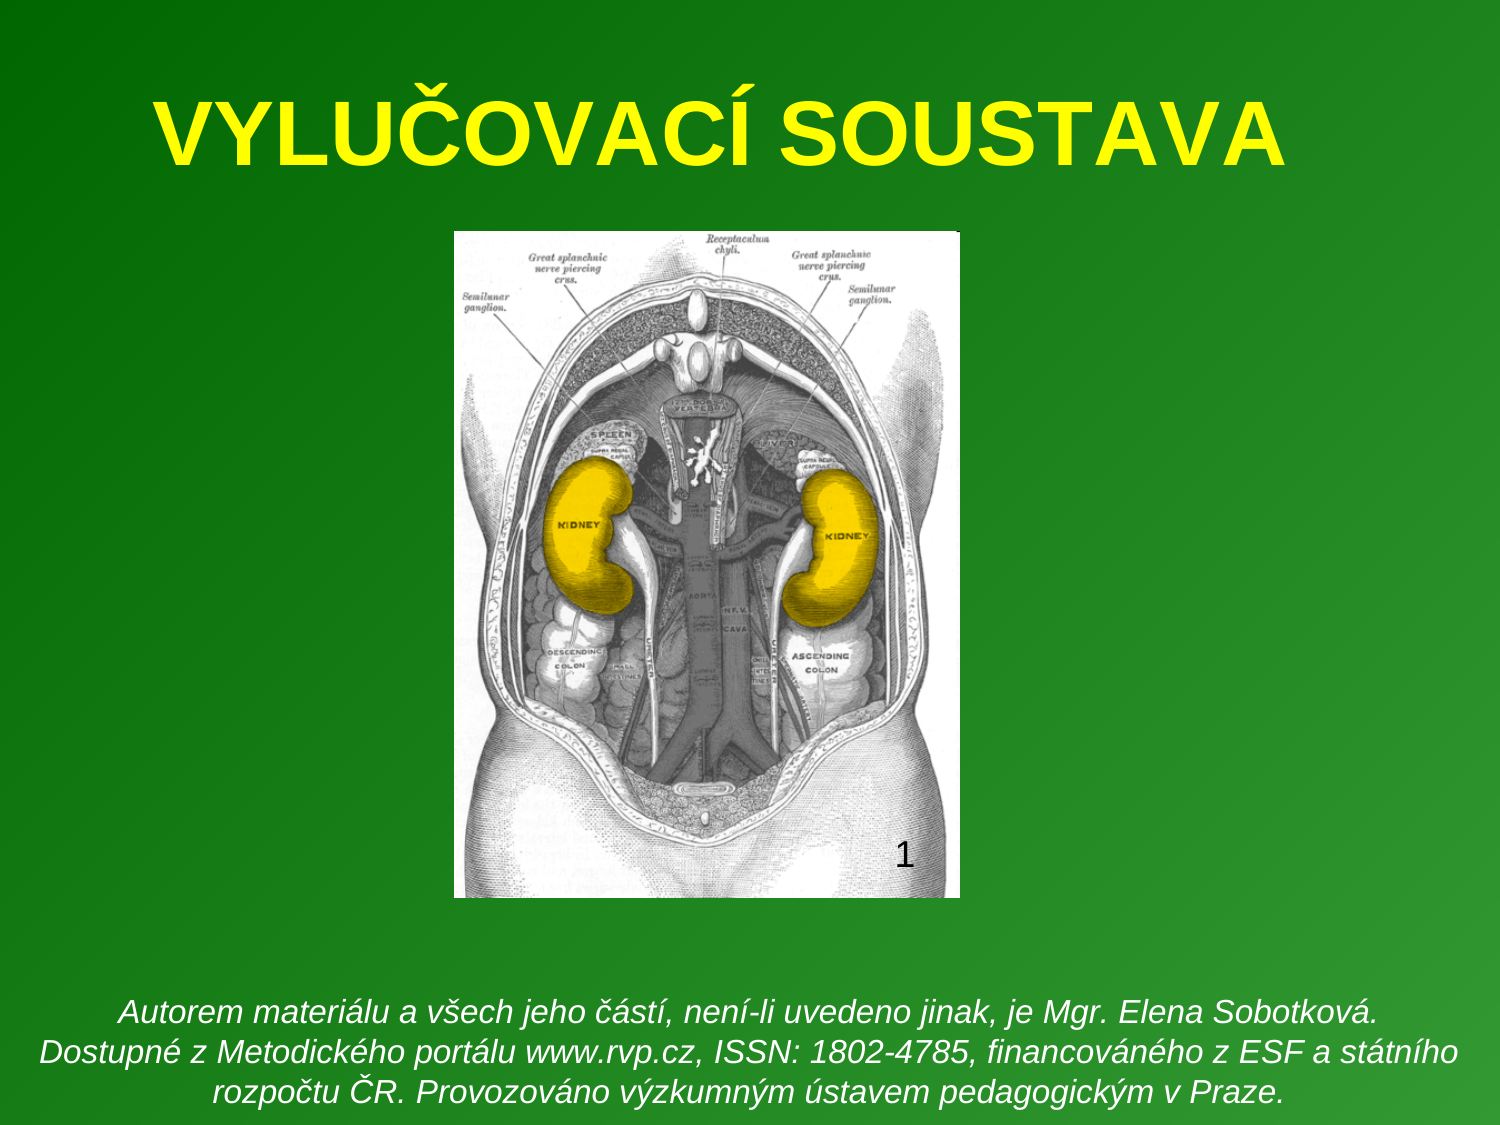

VYLUČOVACÍ SOUSTAVA
1
Autorem materiálu a všech jeho částí, není-li uvedeno jinak, je Mgr. Elena Sobotková.
Dostupné z Metodického portálu www.rvp.cz, ISSN: 1802-4785, financováného z ESF a státního rozpočtu ČR. Provozováno výzkumným ústavem pedagogickým v Praze.